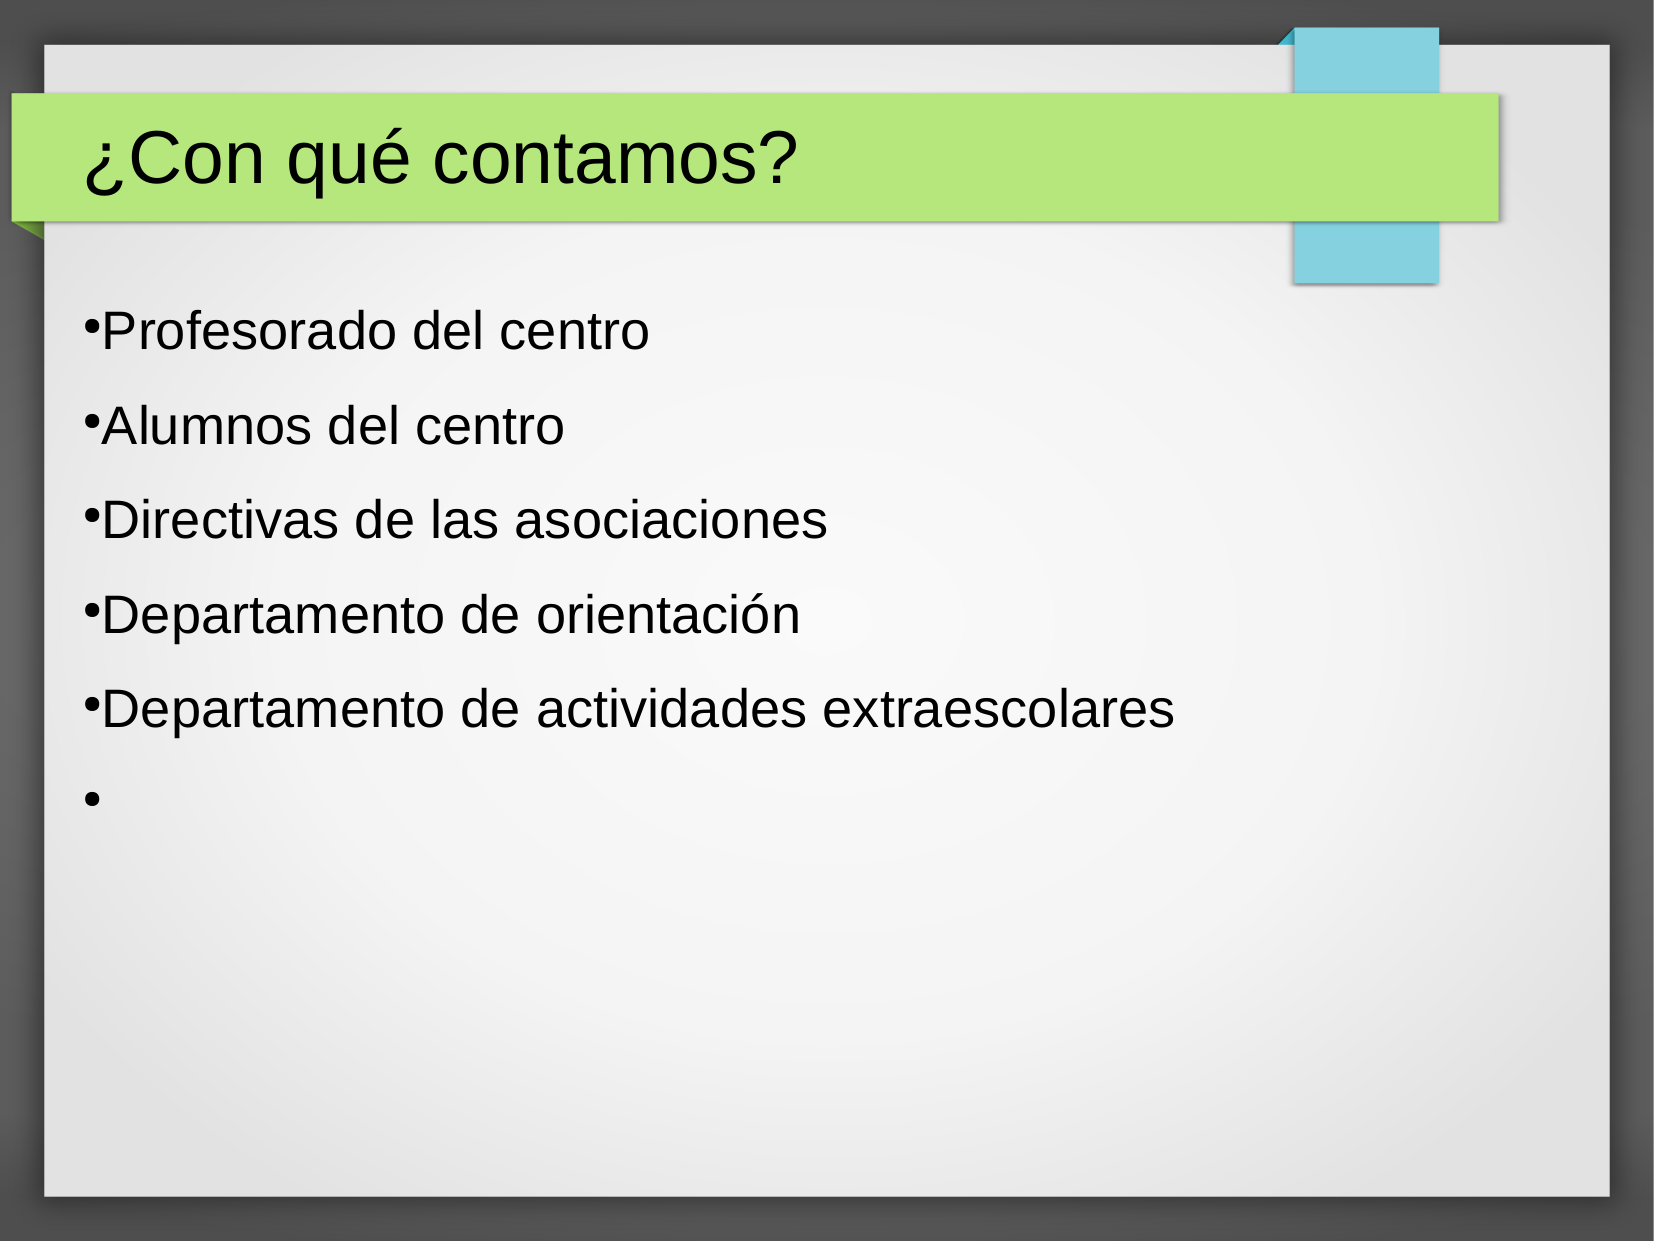

# ¿Con qué contamos?
Profesorado del centro
Alumnos del centro
Directivas de las asociaciones
Departamento de orientación
Departamento de actividades extraescolares